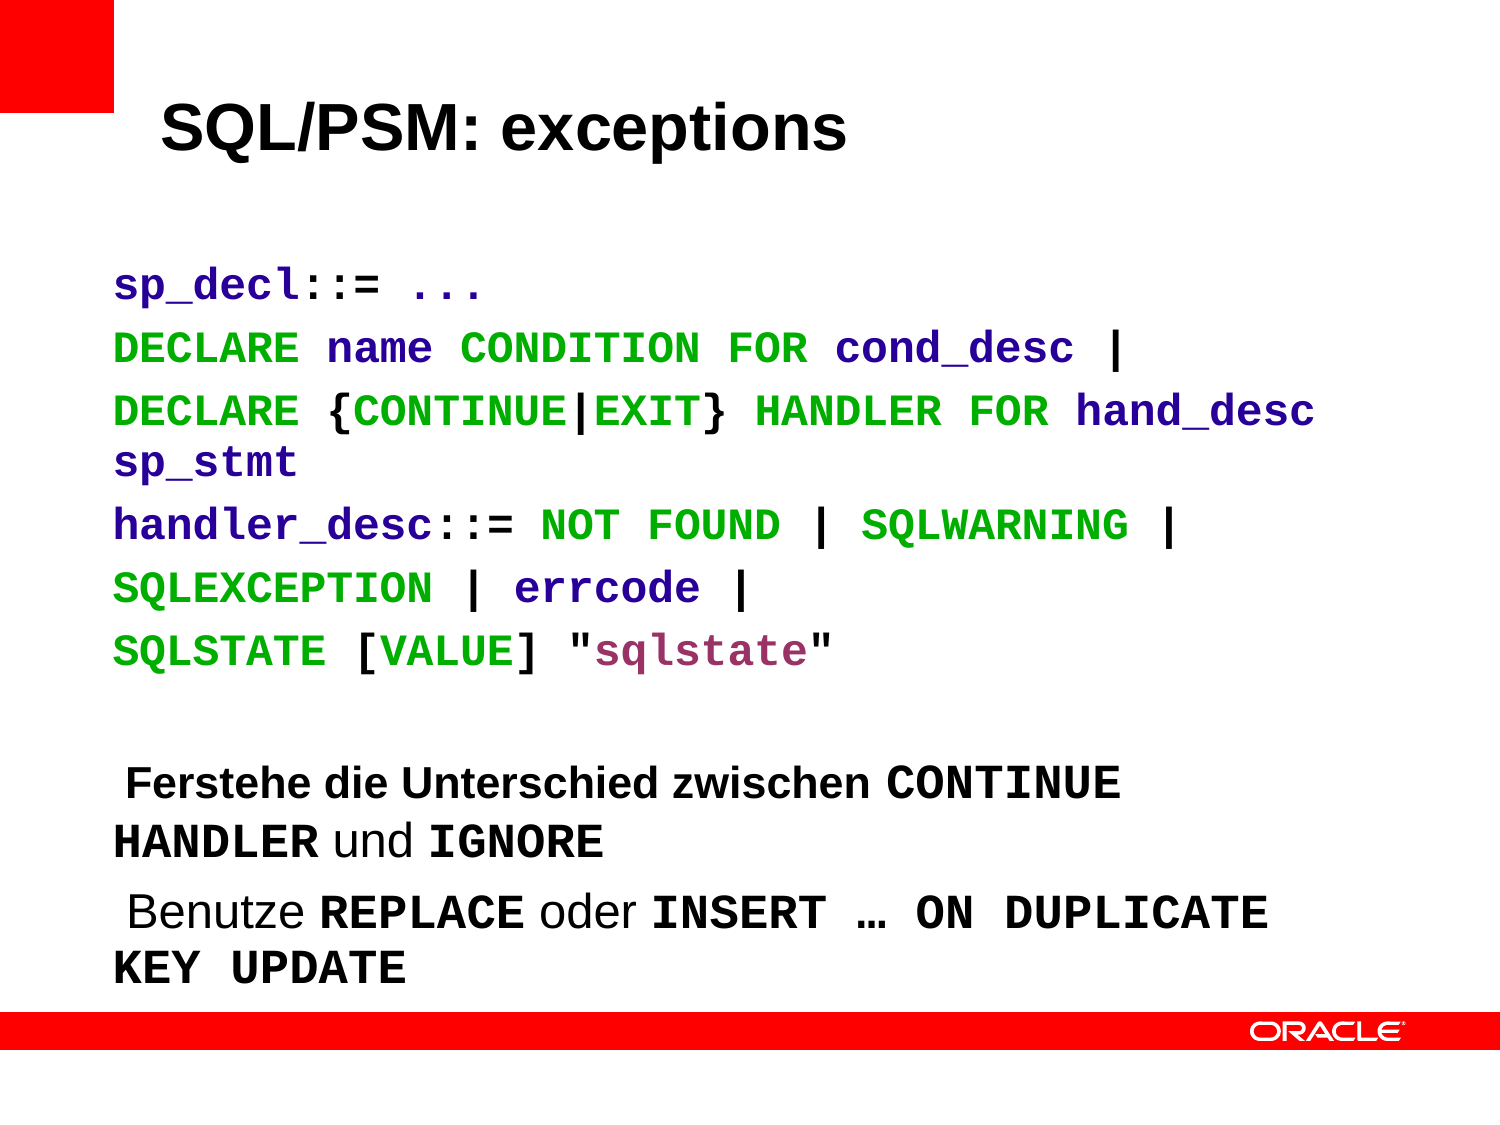

# SQL/PSM: exceptions
sp_decl::= ...
DECLARE name CONDITION FOR cond_desc |
DECLARE {CONTINUE|EXIT} HANDLER FOR hand_desc sp_stmt
handler_desc::= NOT FOUND | SQLWARNING |
SQLEXCEPTION | errcode |
SQLSTATE [VALUE] "sqlstate"
 Ferstehe die Unterschied zwischen CONTINUE HANDLER und IGNORE
 Benutze REPLACE oder INSERT … ON DUPLICATE KEY UPDATE